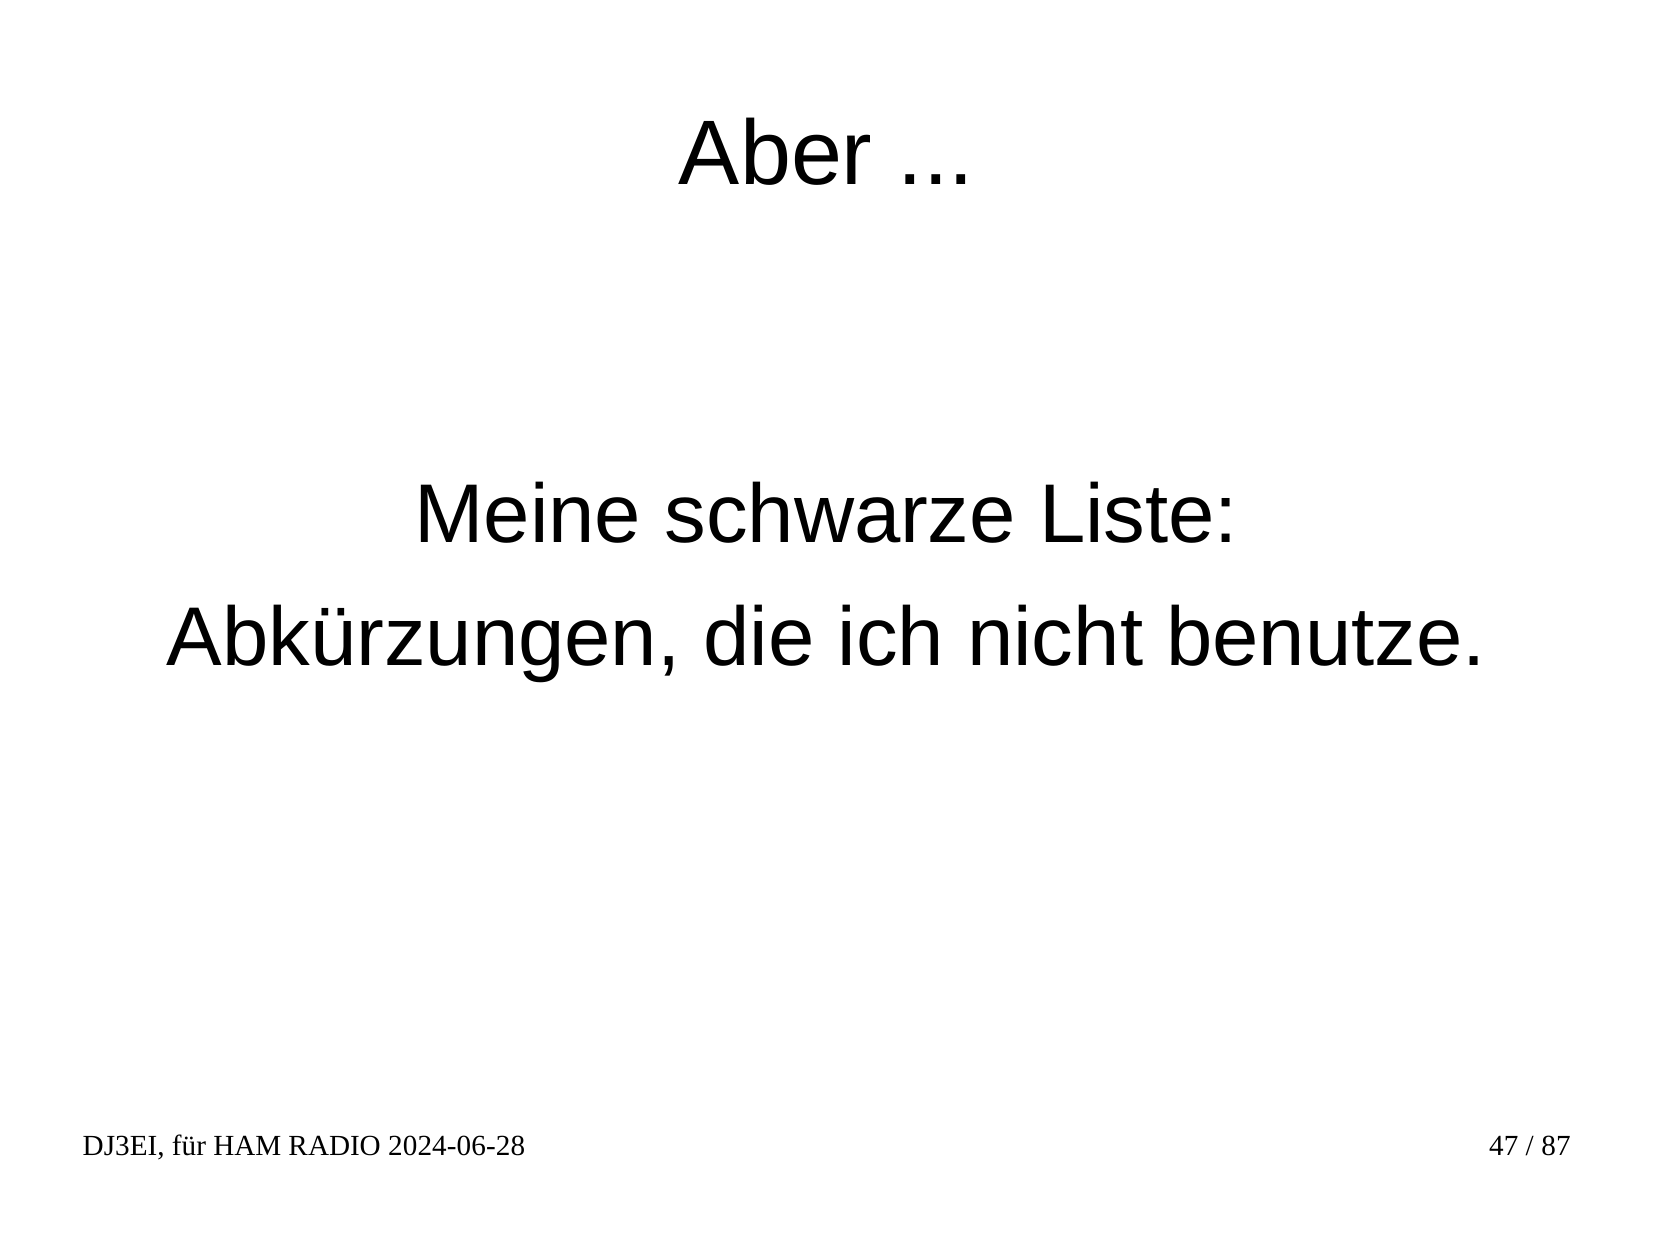

# Aber ...
Meine schwarze Liste:
Abkürzungen, die ich nicht benutze.
47